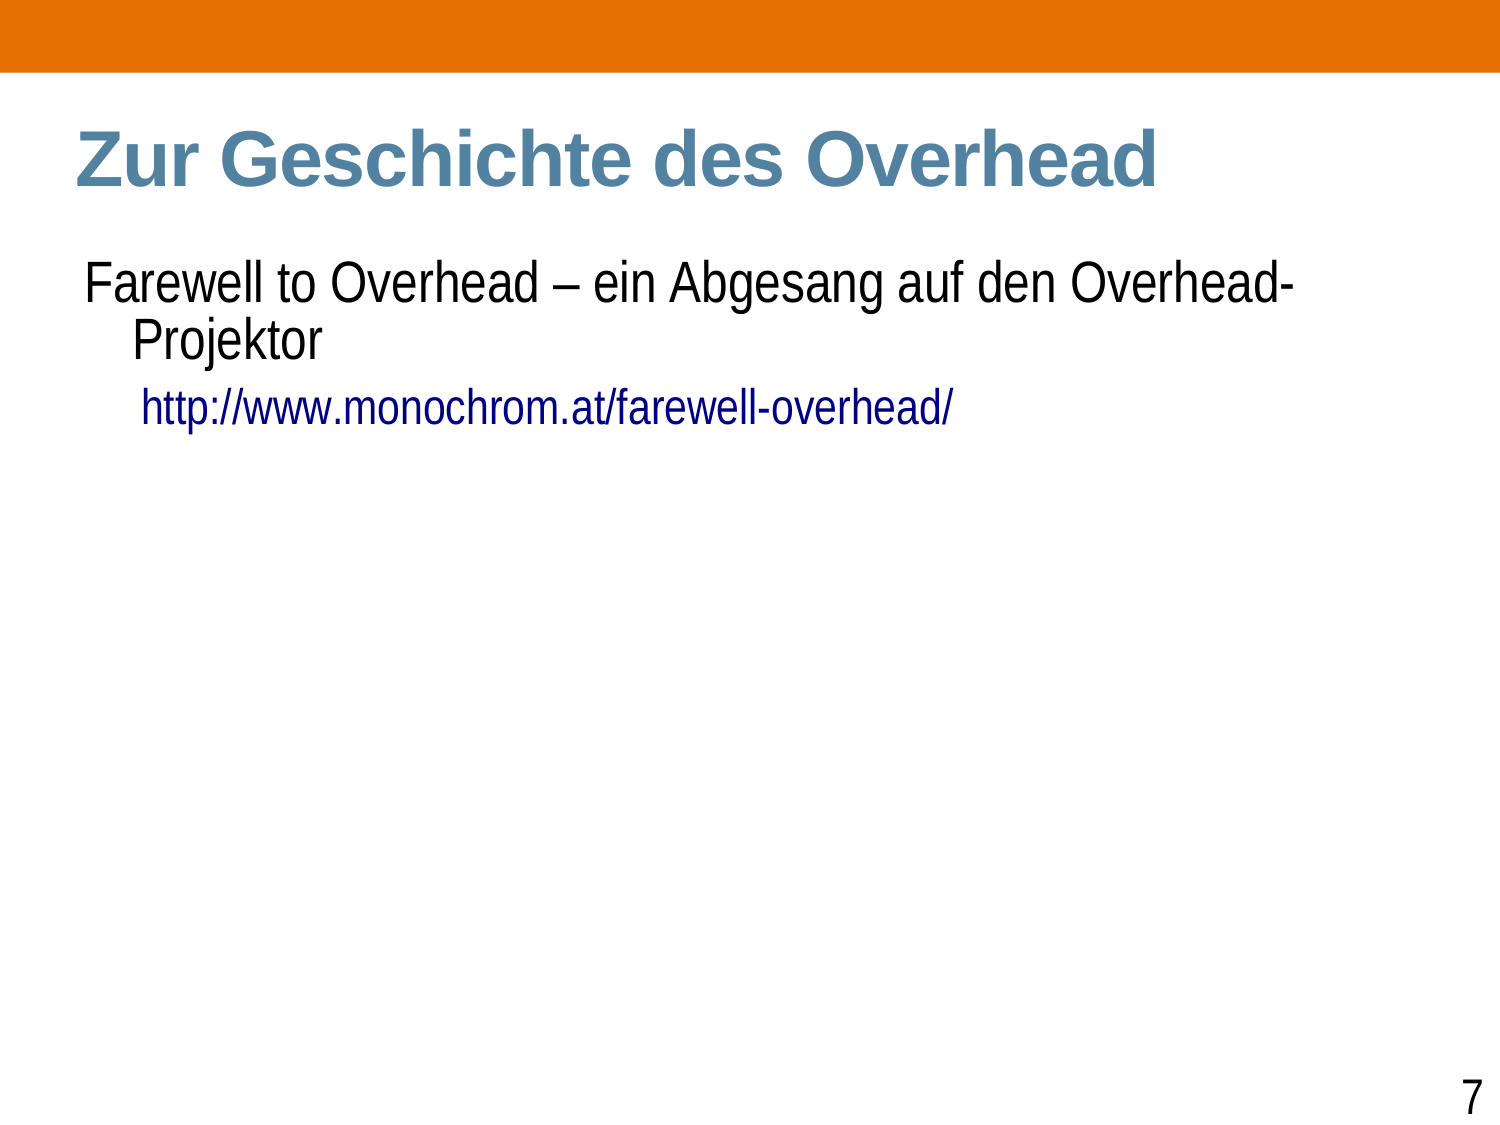

# Zur Geschichte des Overhead
Farewell to Overhead – ein Abgesang auf den Overhead-Projektor
http://www.monochrom.at/farewell-overhead/